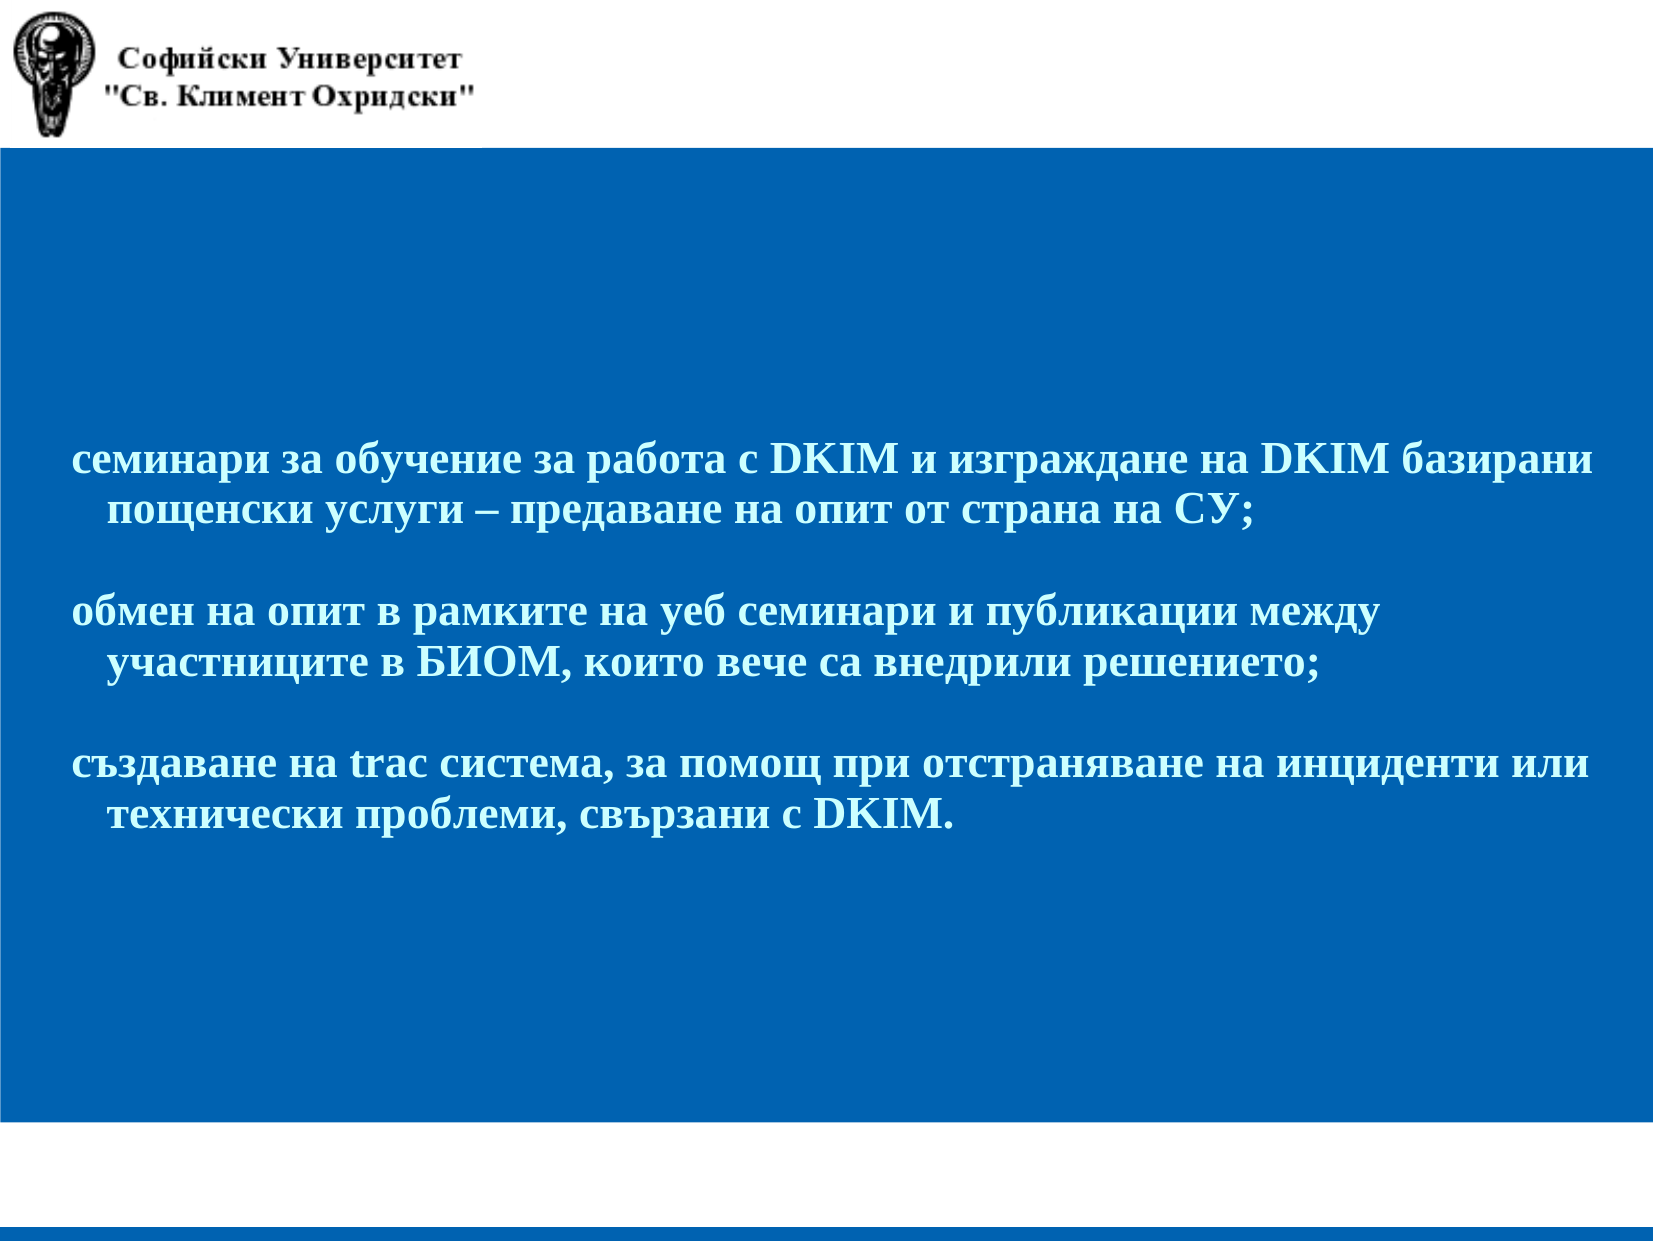

семинари за обучение за работа с DKIM и изграждане на DKIM базирани пощенски услуги – предаване на опит от страна на СУ;
oбмен на опит в рамките на уеб семинари и публикации между участниците в БИОМ, които вече са внедрили решението;
създаване на trac система, за помощ при отстраняване на инциденти или технически проблеми, свързани с DKIM.